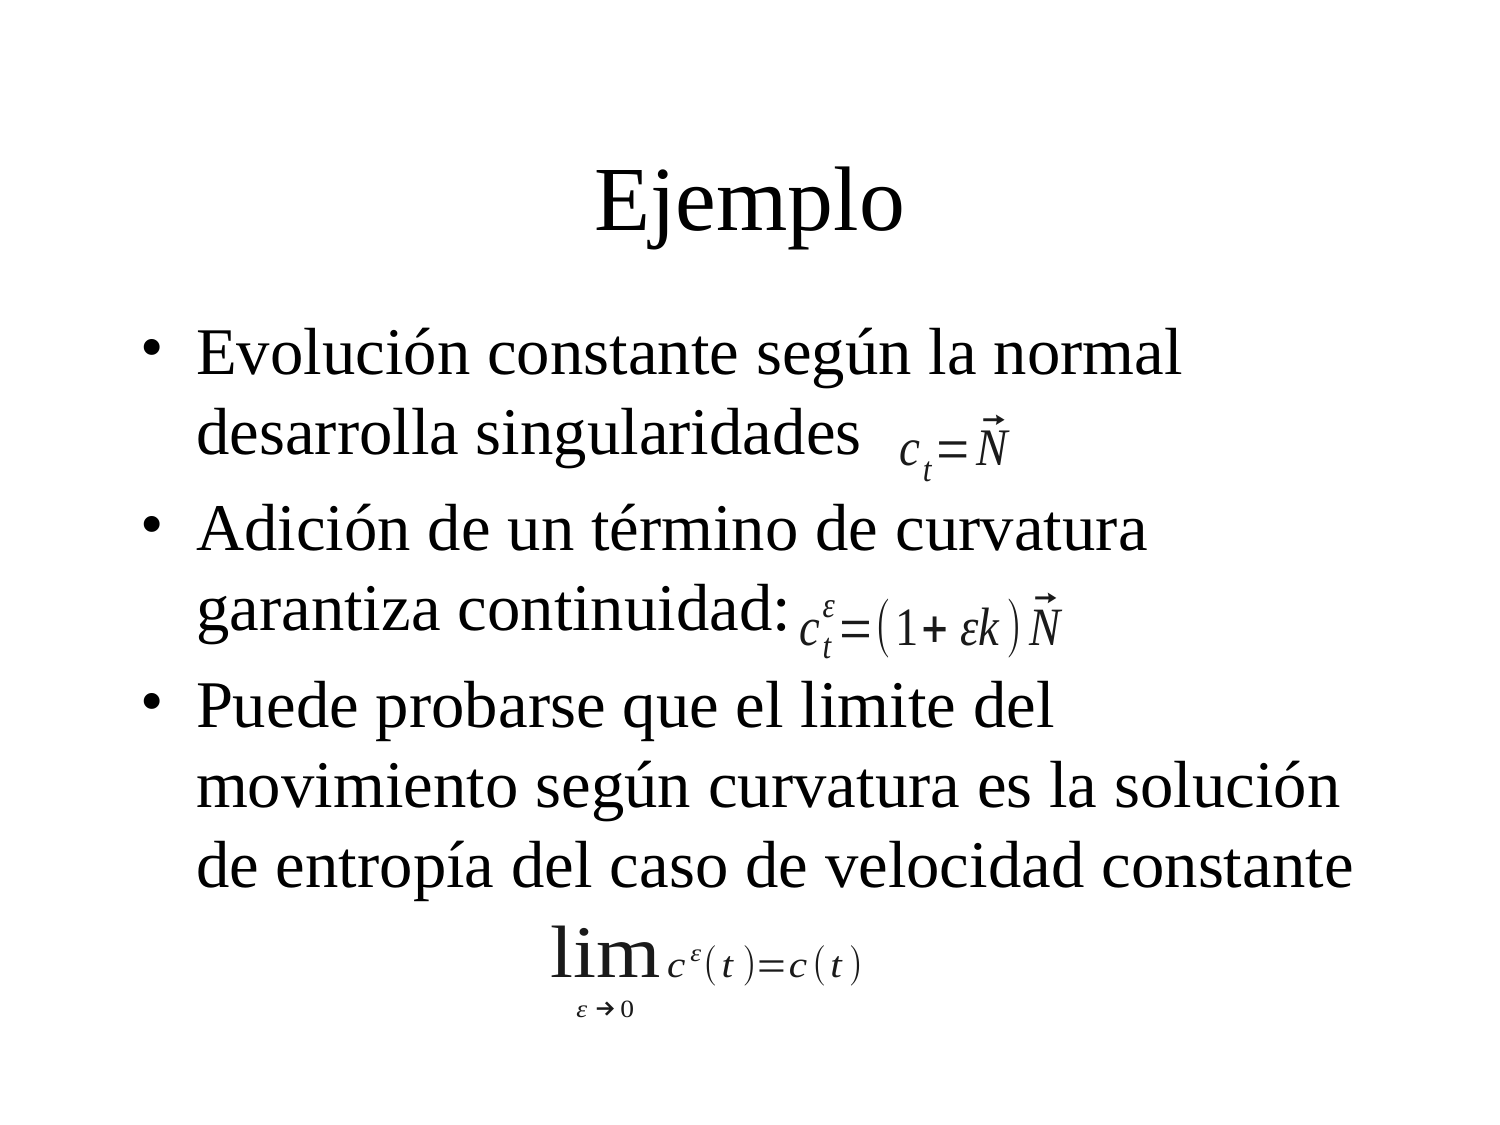

Ejemplo
Evolución constante según la normal desarrolla singularidades
Adición de un término de curvatura garantiza continuidad:
Puede probarse que el limite del movimiento según curvatura es la solución de entropía del caso de velocidad constante